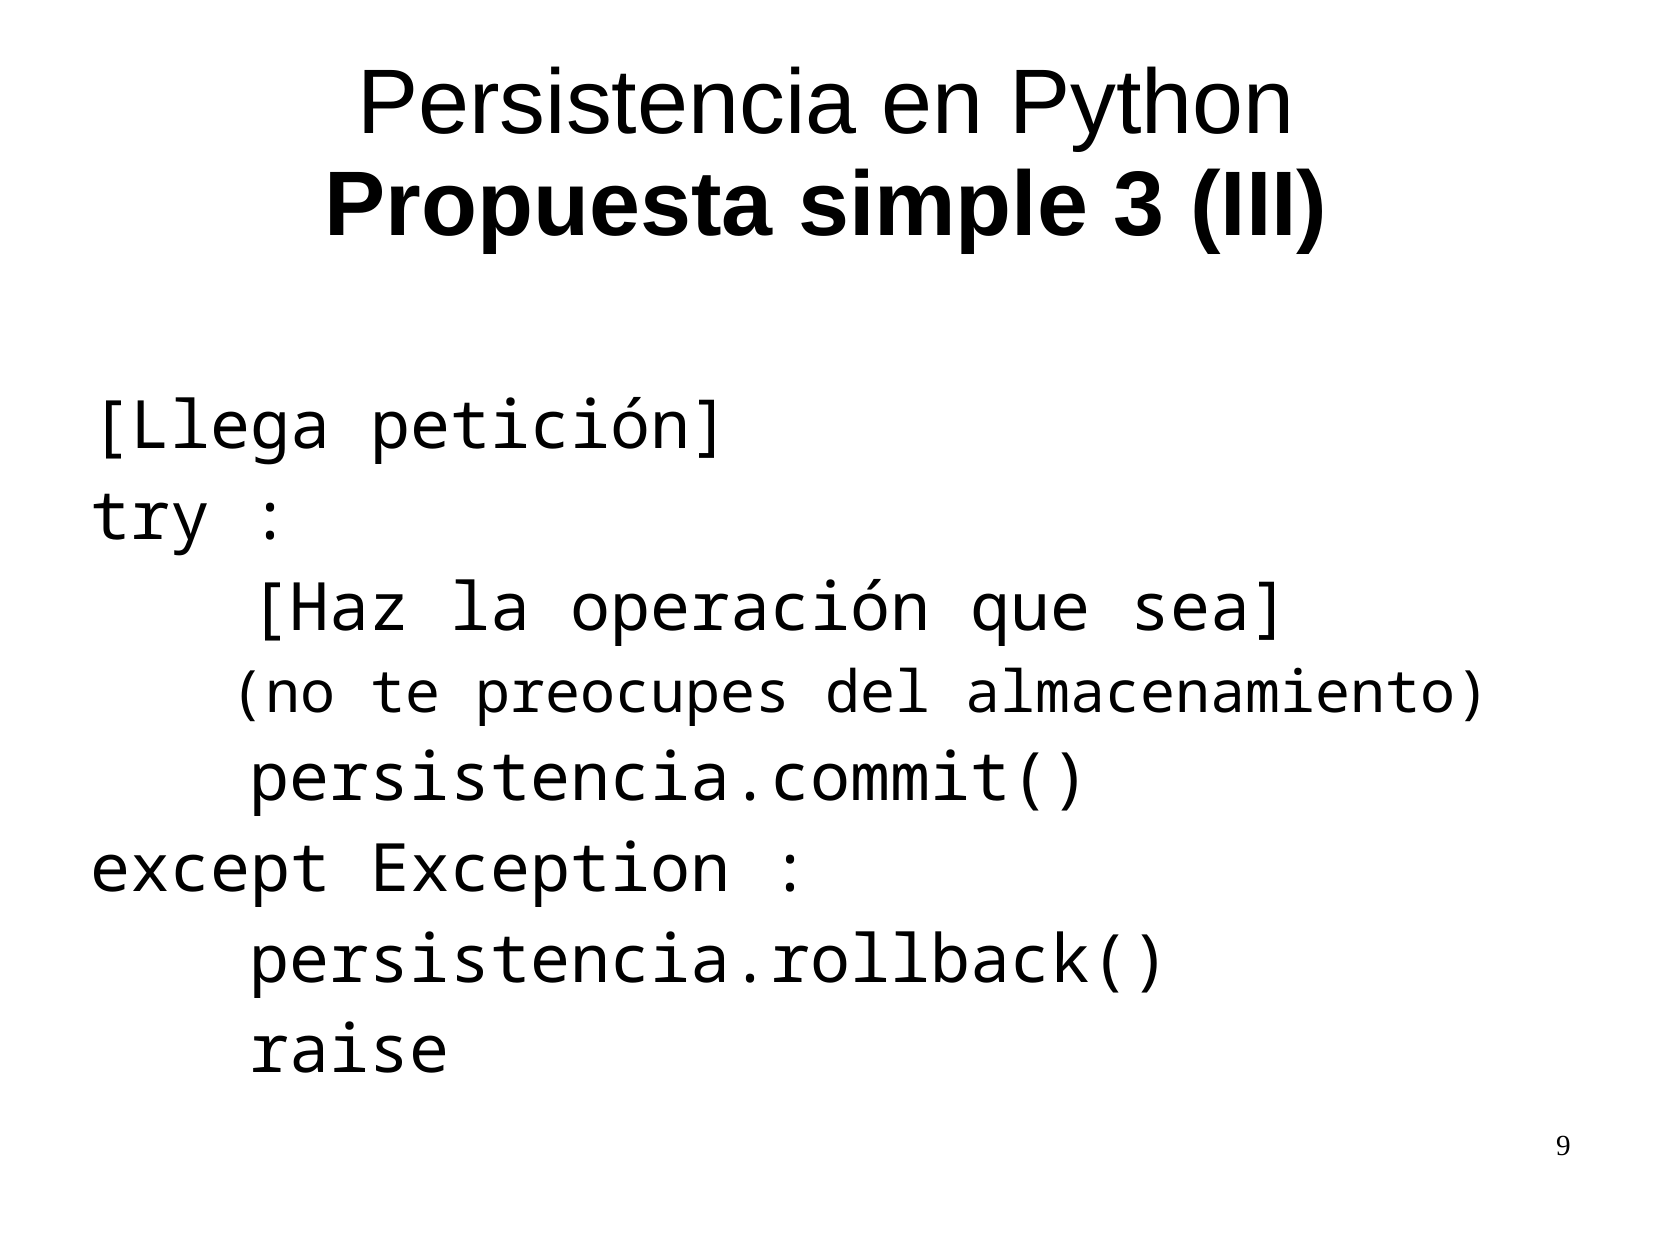

# Persistencia en Python Propuesta simple 3 (III)
[Llega petición]
try :
 [Haz la operación que sea]
 (no te preocupes del almacenamiento)
 persistencia.commit()
except Exception :
 persistencia.rollback()
 raise
9